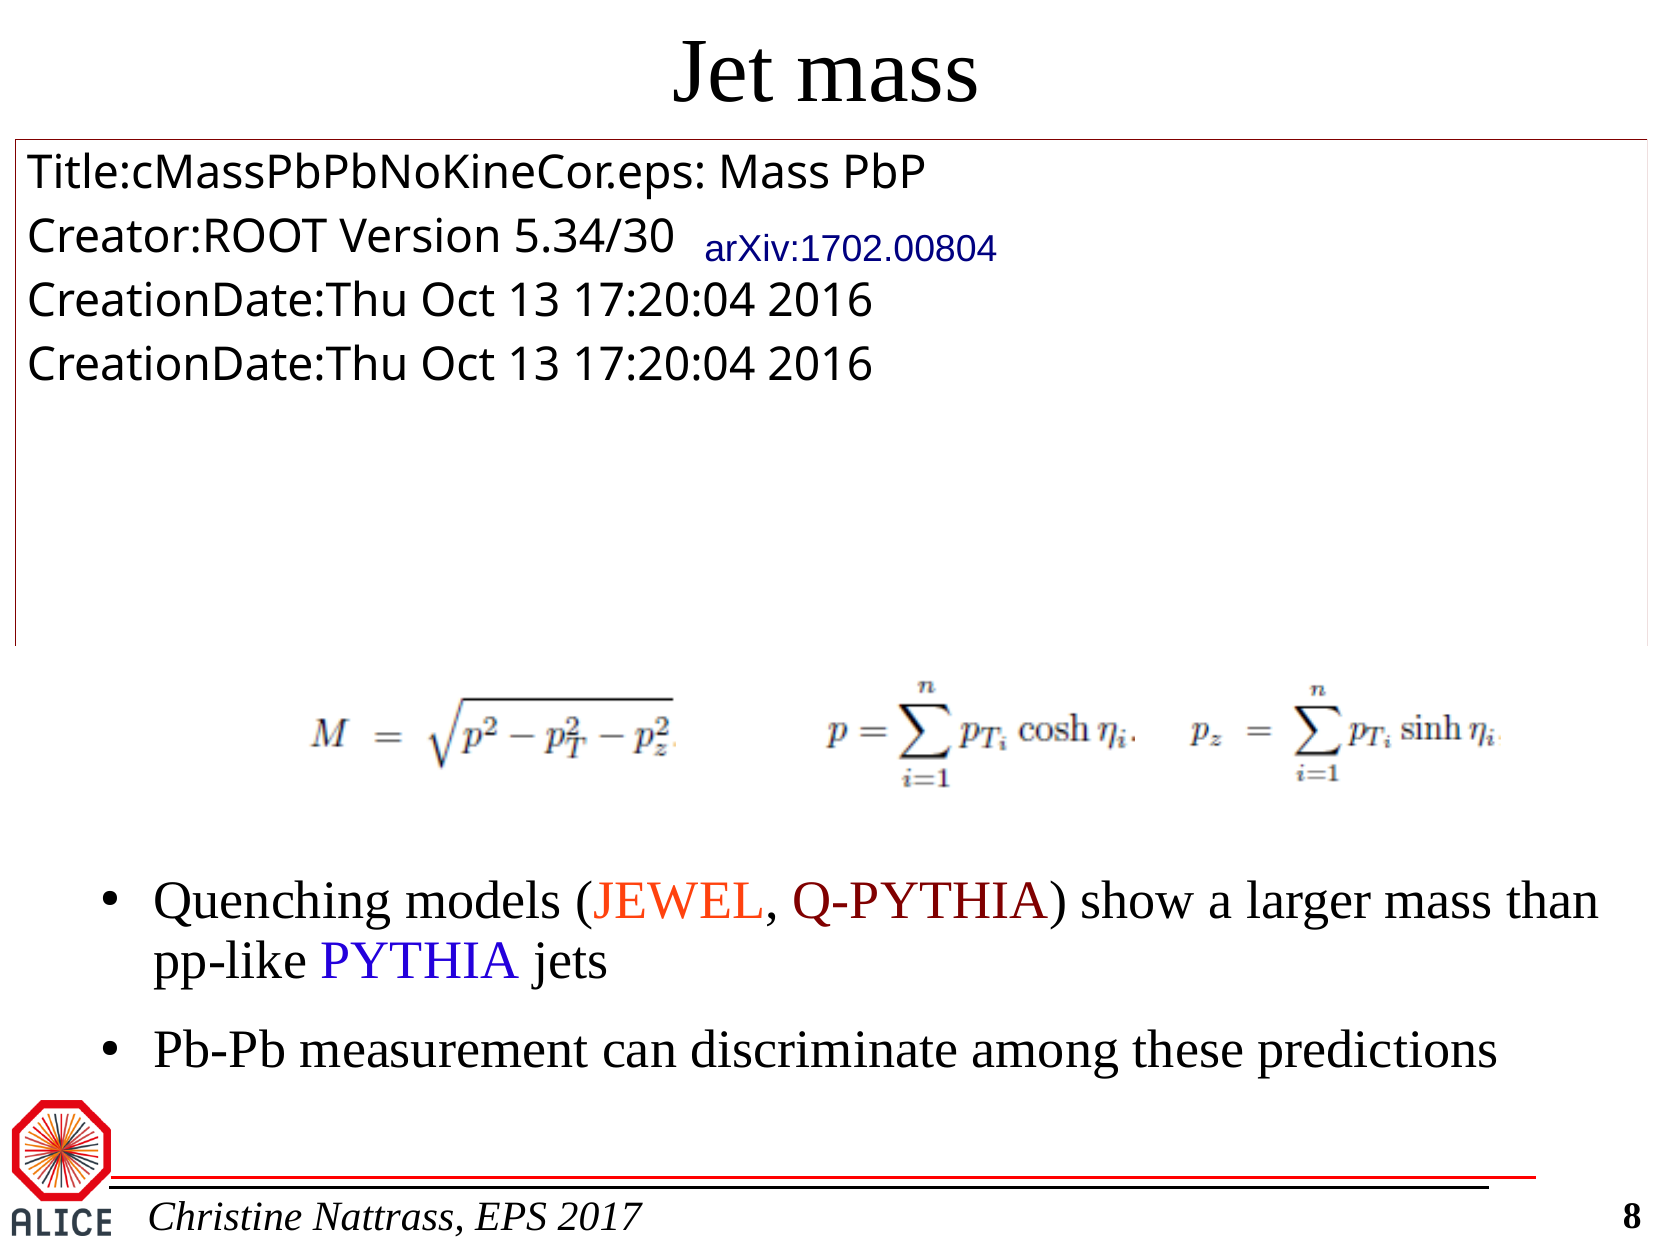

# Jet mass
arXiv:1702.00804
Quenching models (JEWEL, Q-PYTHIA) show a larger mass than pp-like PYTHIA jets
Pb-Pb measurement can discriminate among these predictions